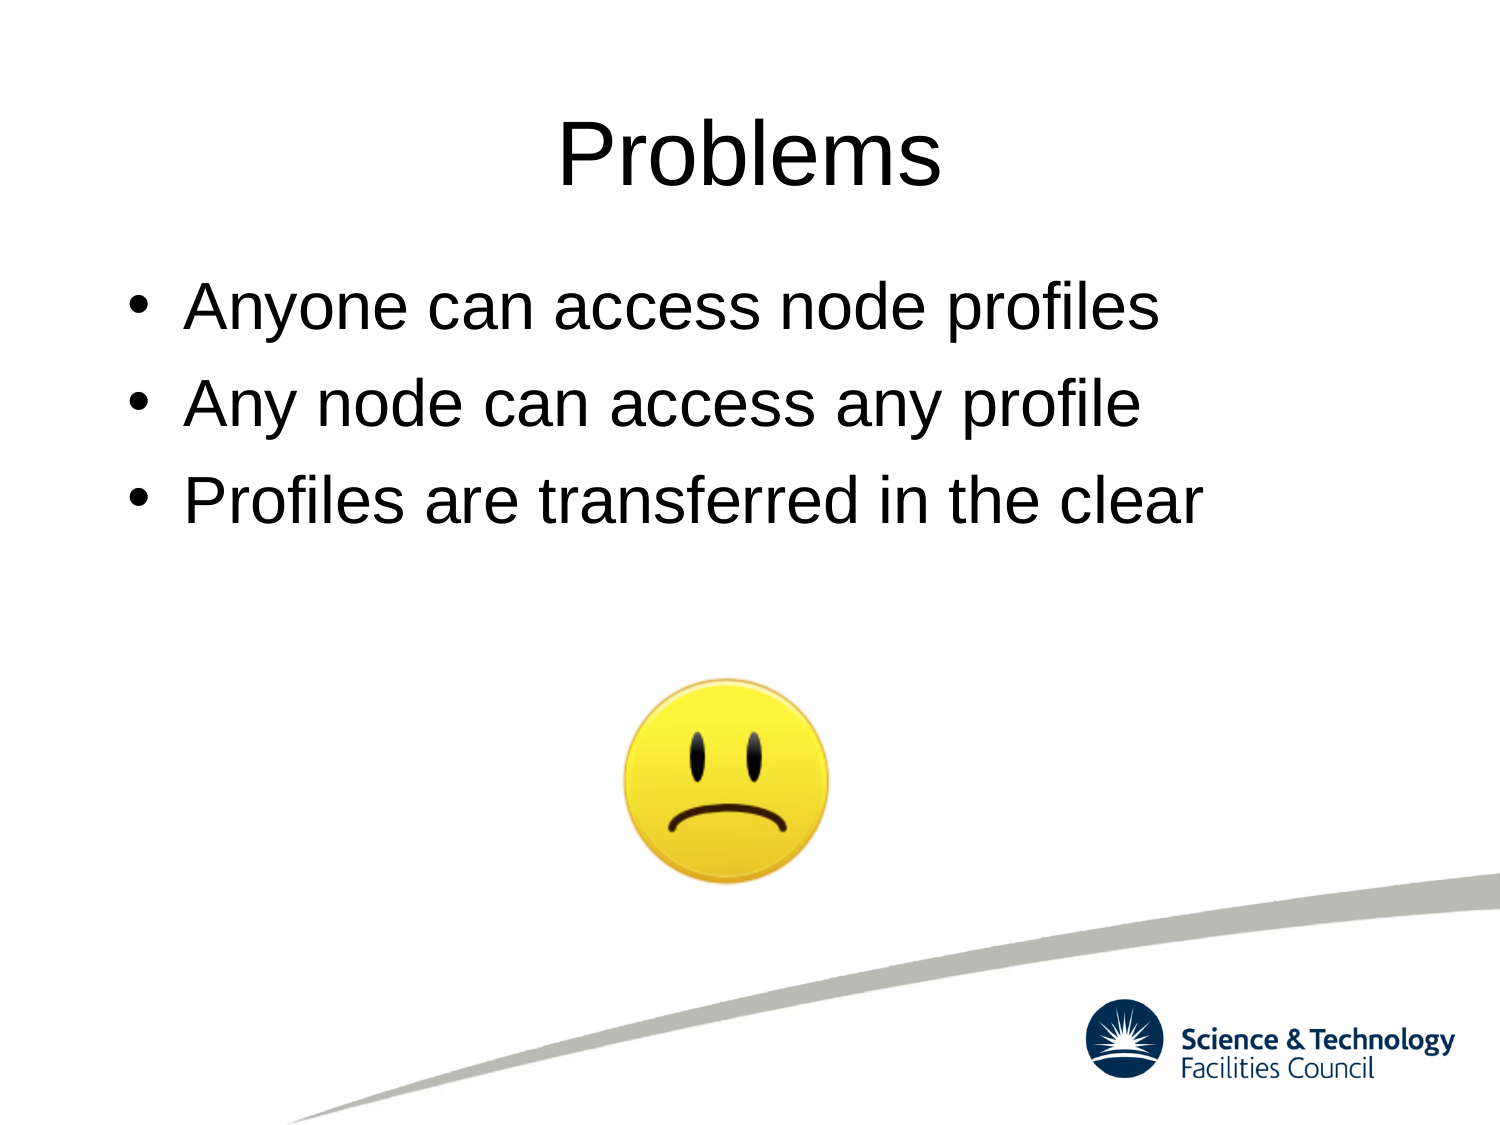

# Problems
Anyone can access node profiles
Any node can access any profile
Profiles are transferred in the clear